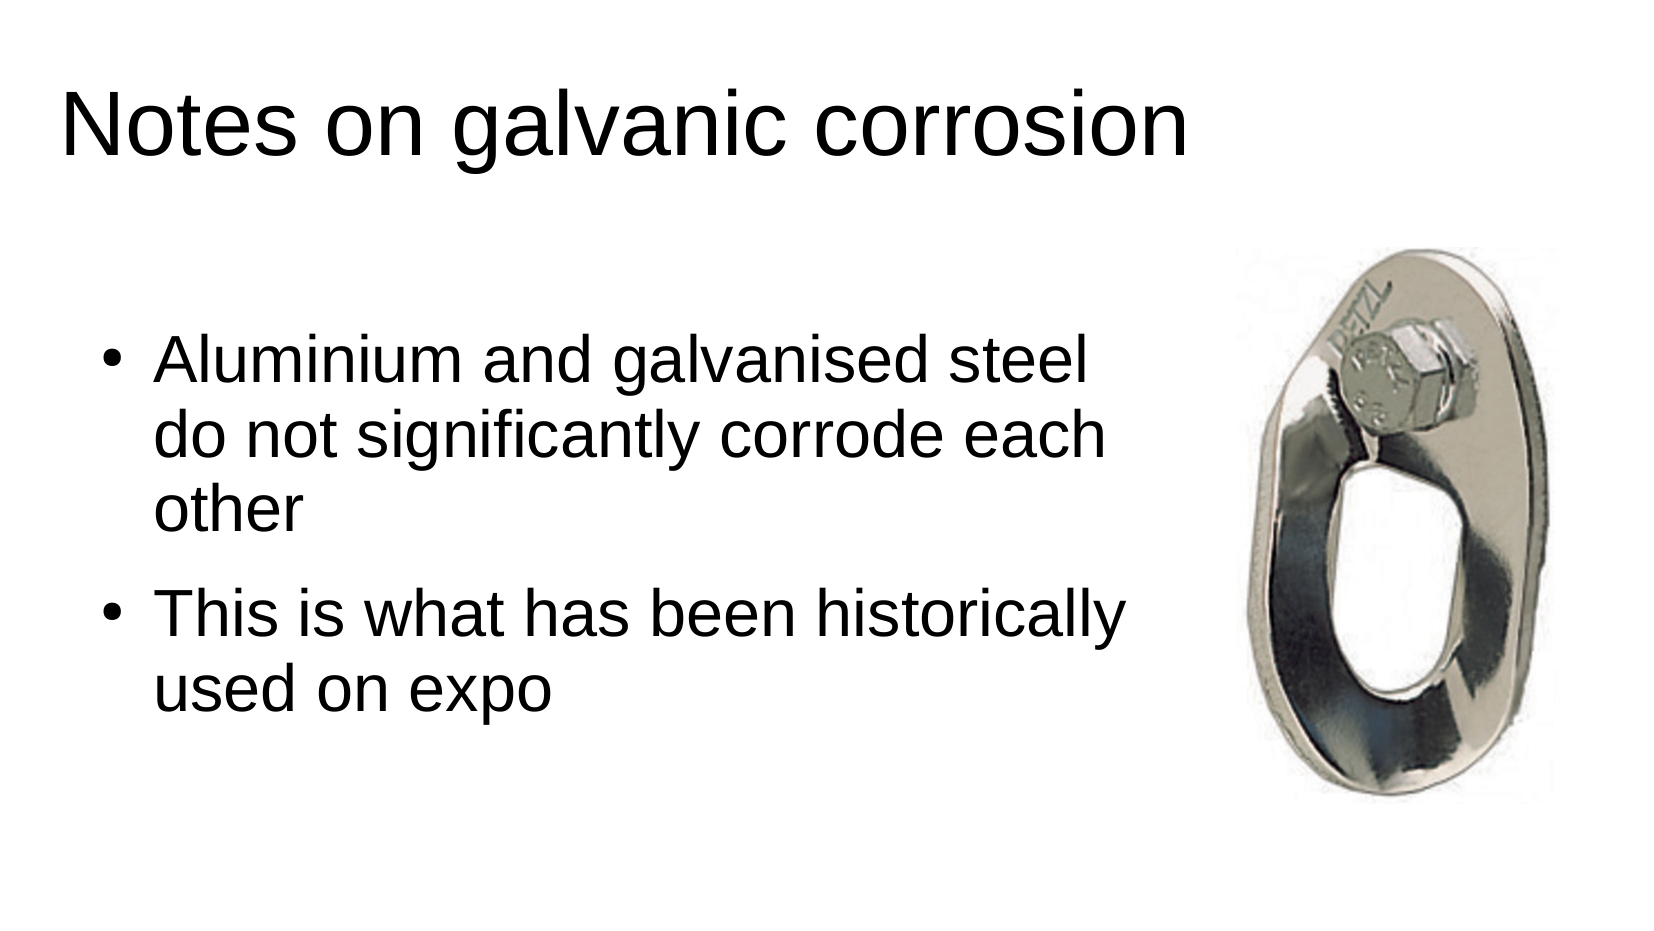

# Notes on galvanic corrosion
Aluminium and galvanised steel do not significantly corrode each other
This is what has been historically used on expo